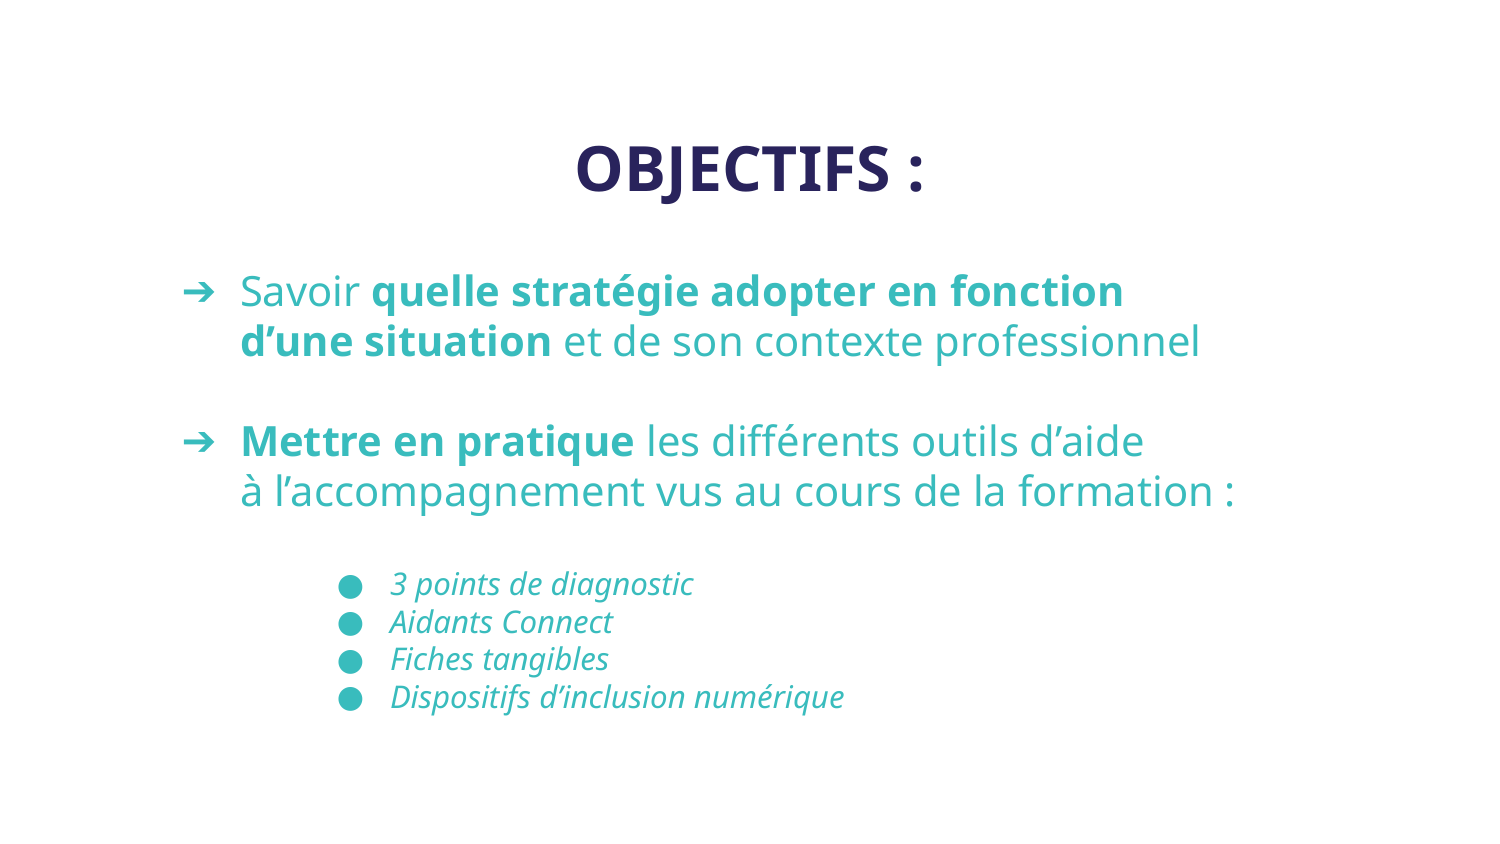

OBJECTIFS :
Savoir quelle stratégie adopter en fonction
d’une situation et de son contexte professionnel
Mettre en pratique les différents outils d’aide
à l’accompagnement vus au cours de la formation :
3 points de diagnostic
Aidants Connect
Fiches tangibles
Dispositifs d’inclusion numérique